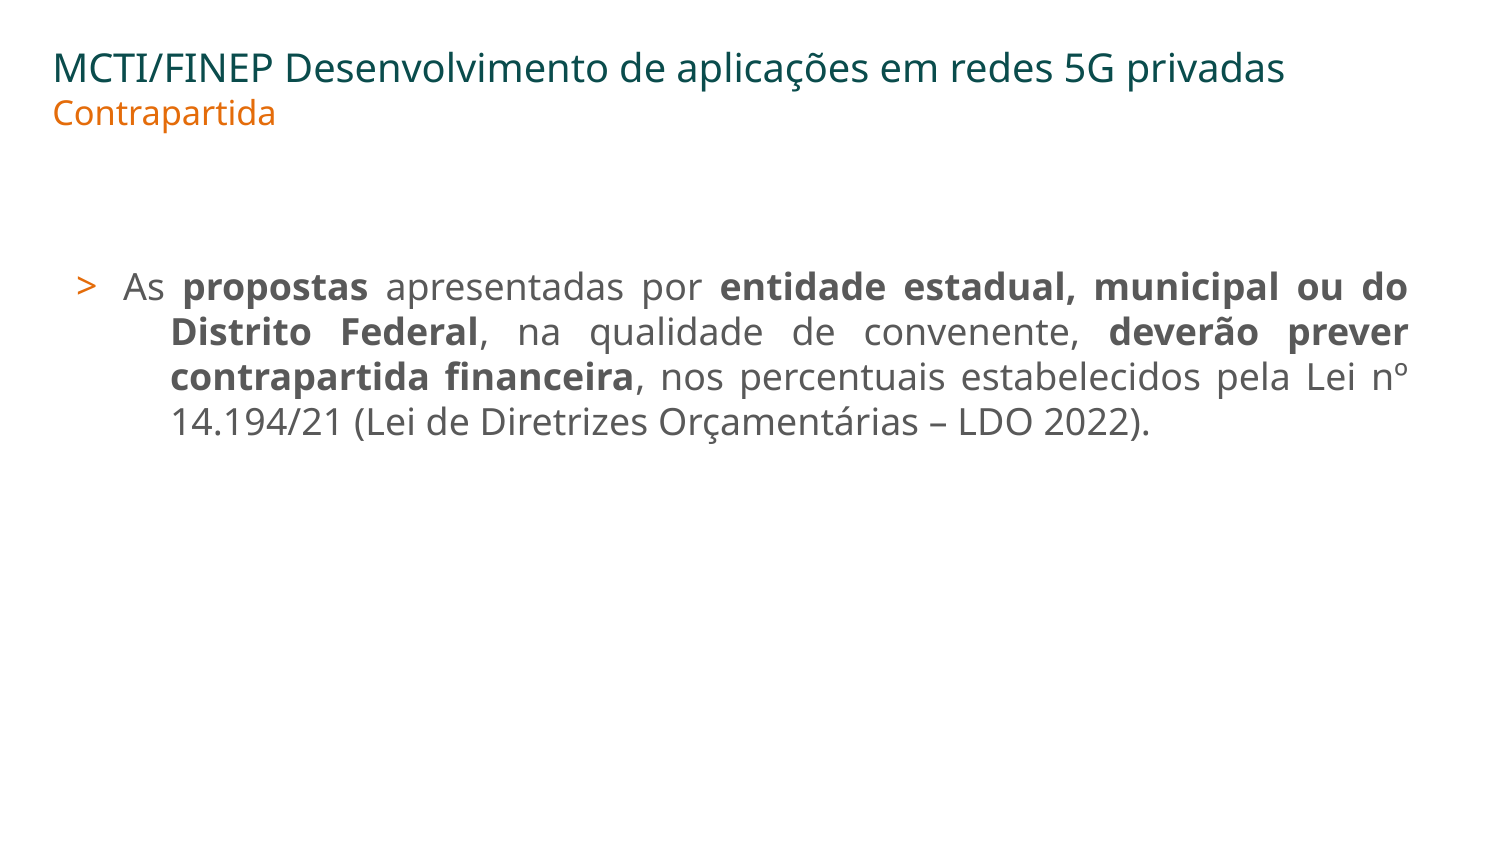

MCTI/FINEP Desenvolvimento de aplicações em redes 5G privadas
Contrapartida
As propostas apresentadas por entidade estadual, municipal ou do Distrito Federal, na qualidade de convenente, deverão prever contrapartida financeira, nos percentuais estabelecidos pela Lei nº 14.194/21 (Lei de Diretrizes Orçamentárias – LDO 2022).